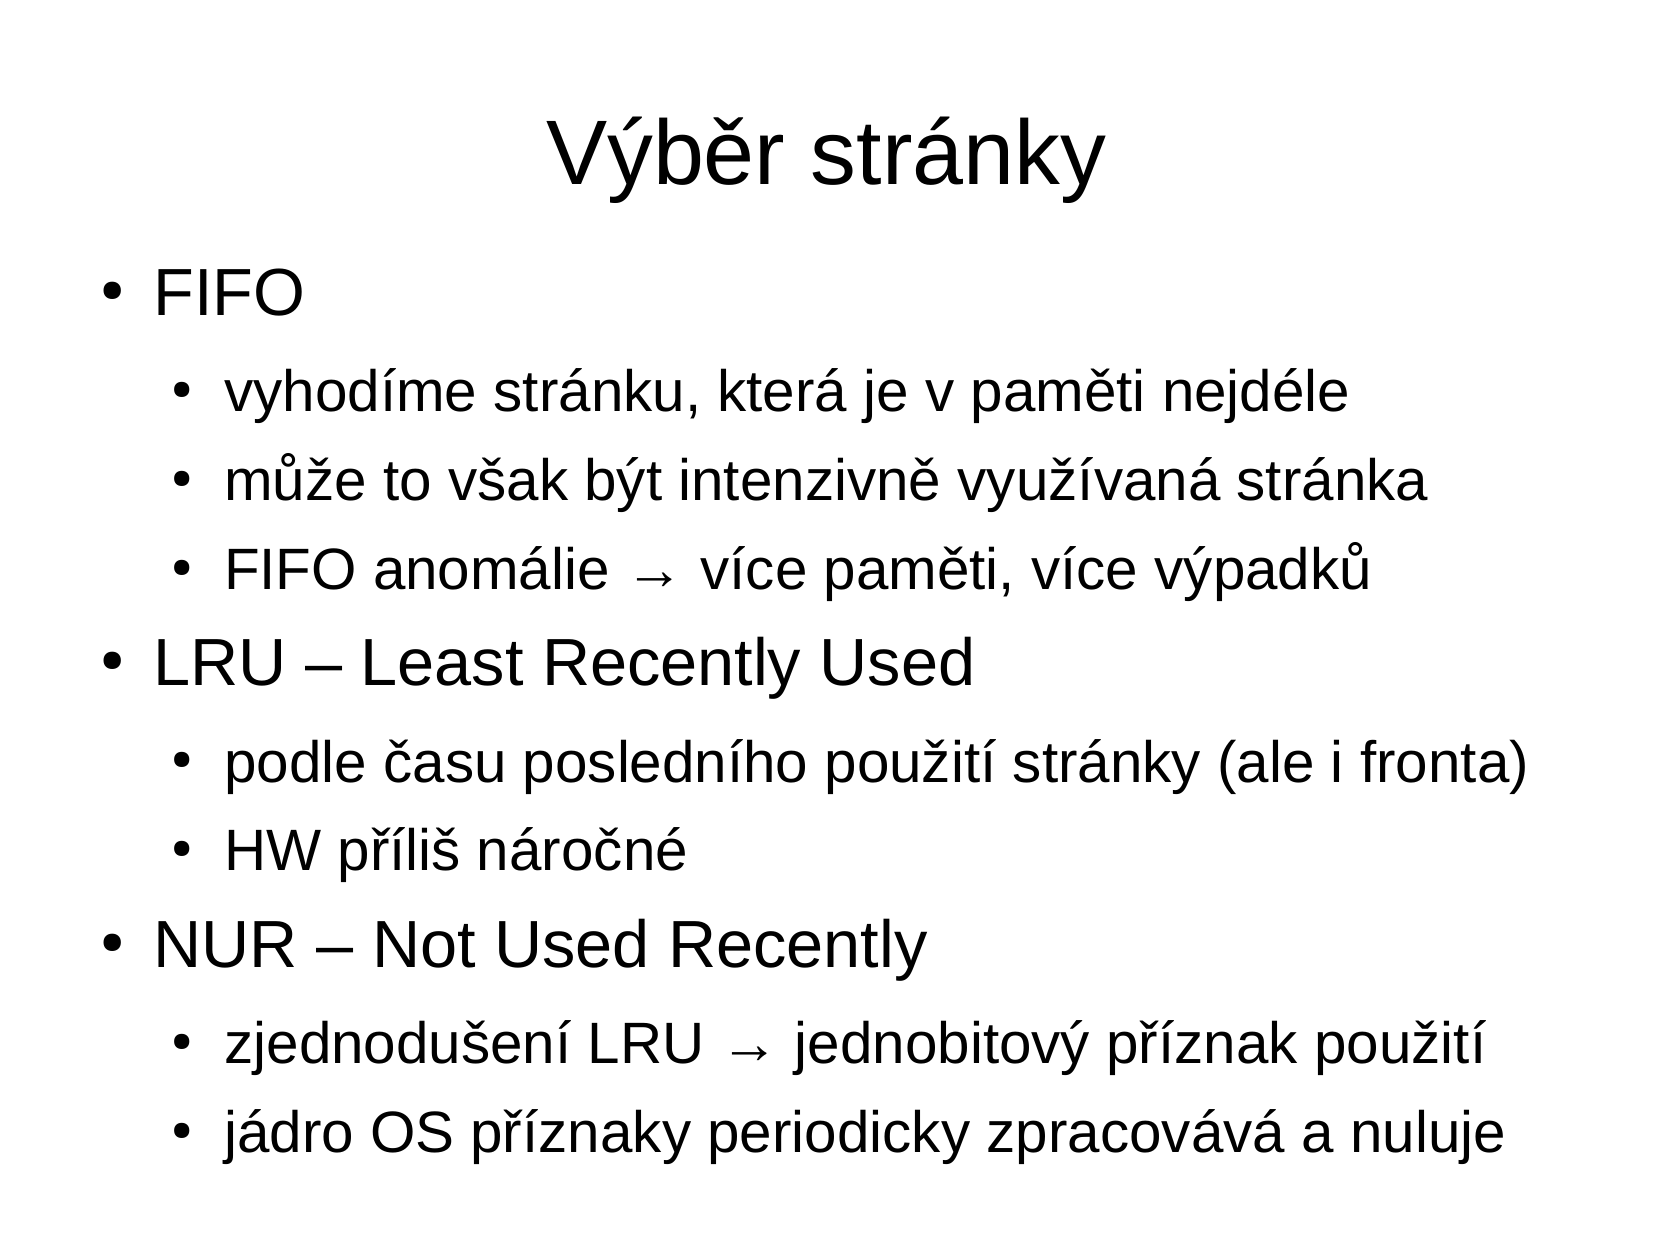

# Výběr stránky
FIFO
vyhodíme stránku, která je v paměti nejdéle
může to však být intenzivně využívaná stránka
FIFO anomálie → více paměti, více výpadků
LRU – Least Recently Used
podle času posledního použití stránky (ale i fronta)
HW příliš náročné
NUR – Not Used Recently
zjednodušení LRU → jednobitový příznak použití
jádro OS příznaky periodicky zpracovává a nuluje